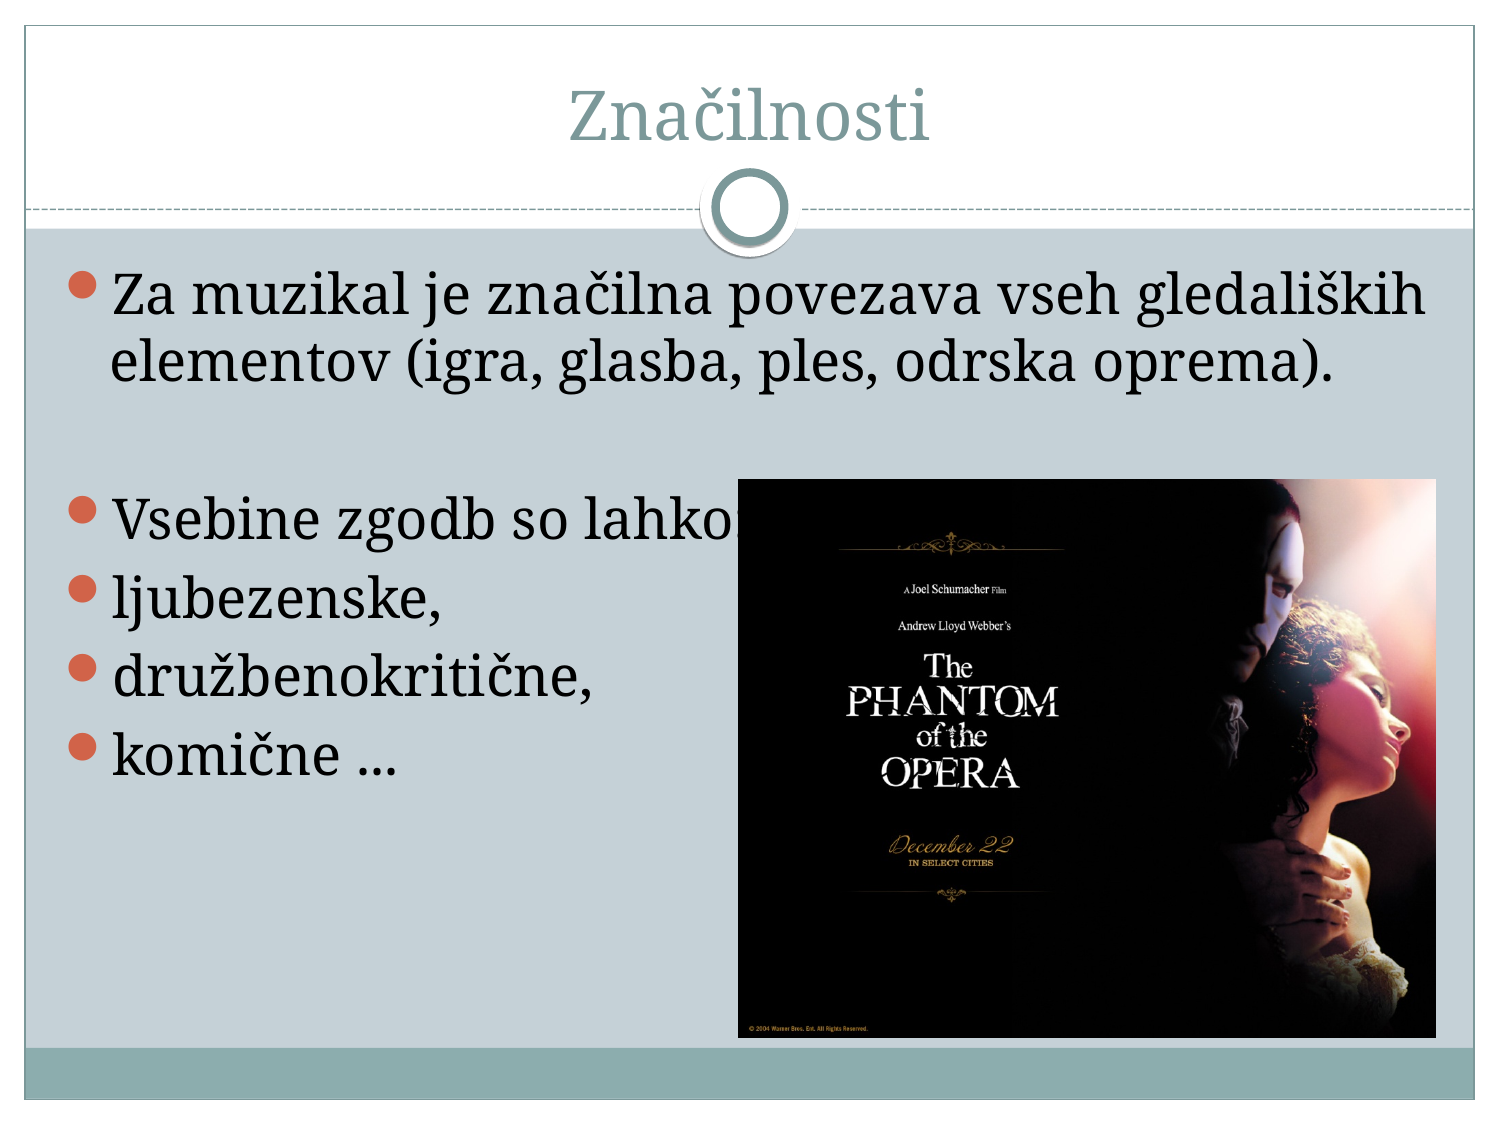

# Značilnosti
Za muzikal je značilna povezava vseh gledaliških elementov (igra, glasba, ples, odrska oprema).
Vsebine zgodb so lahko:
ljubezenske,
družbenokritične,
komične ...